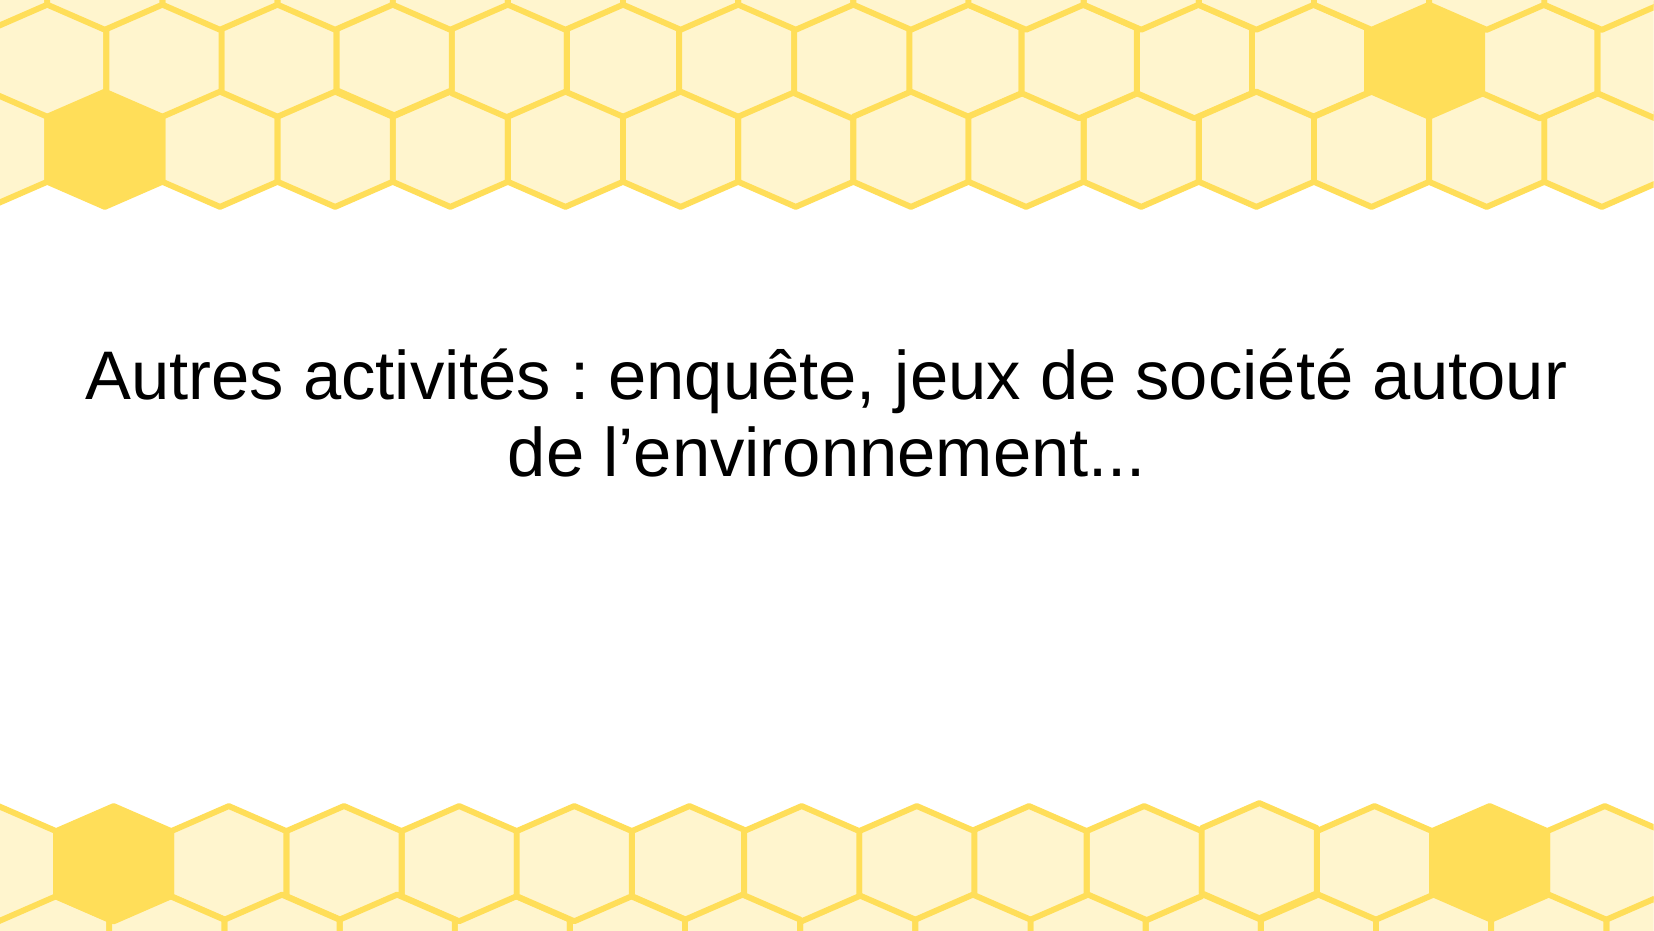

# Autres activités : enquête, jeux de société autour de l’environnement...